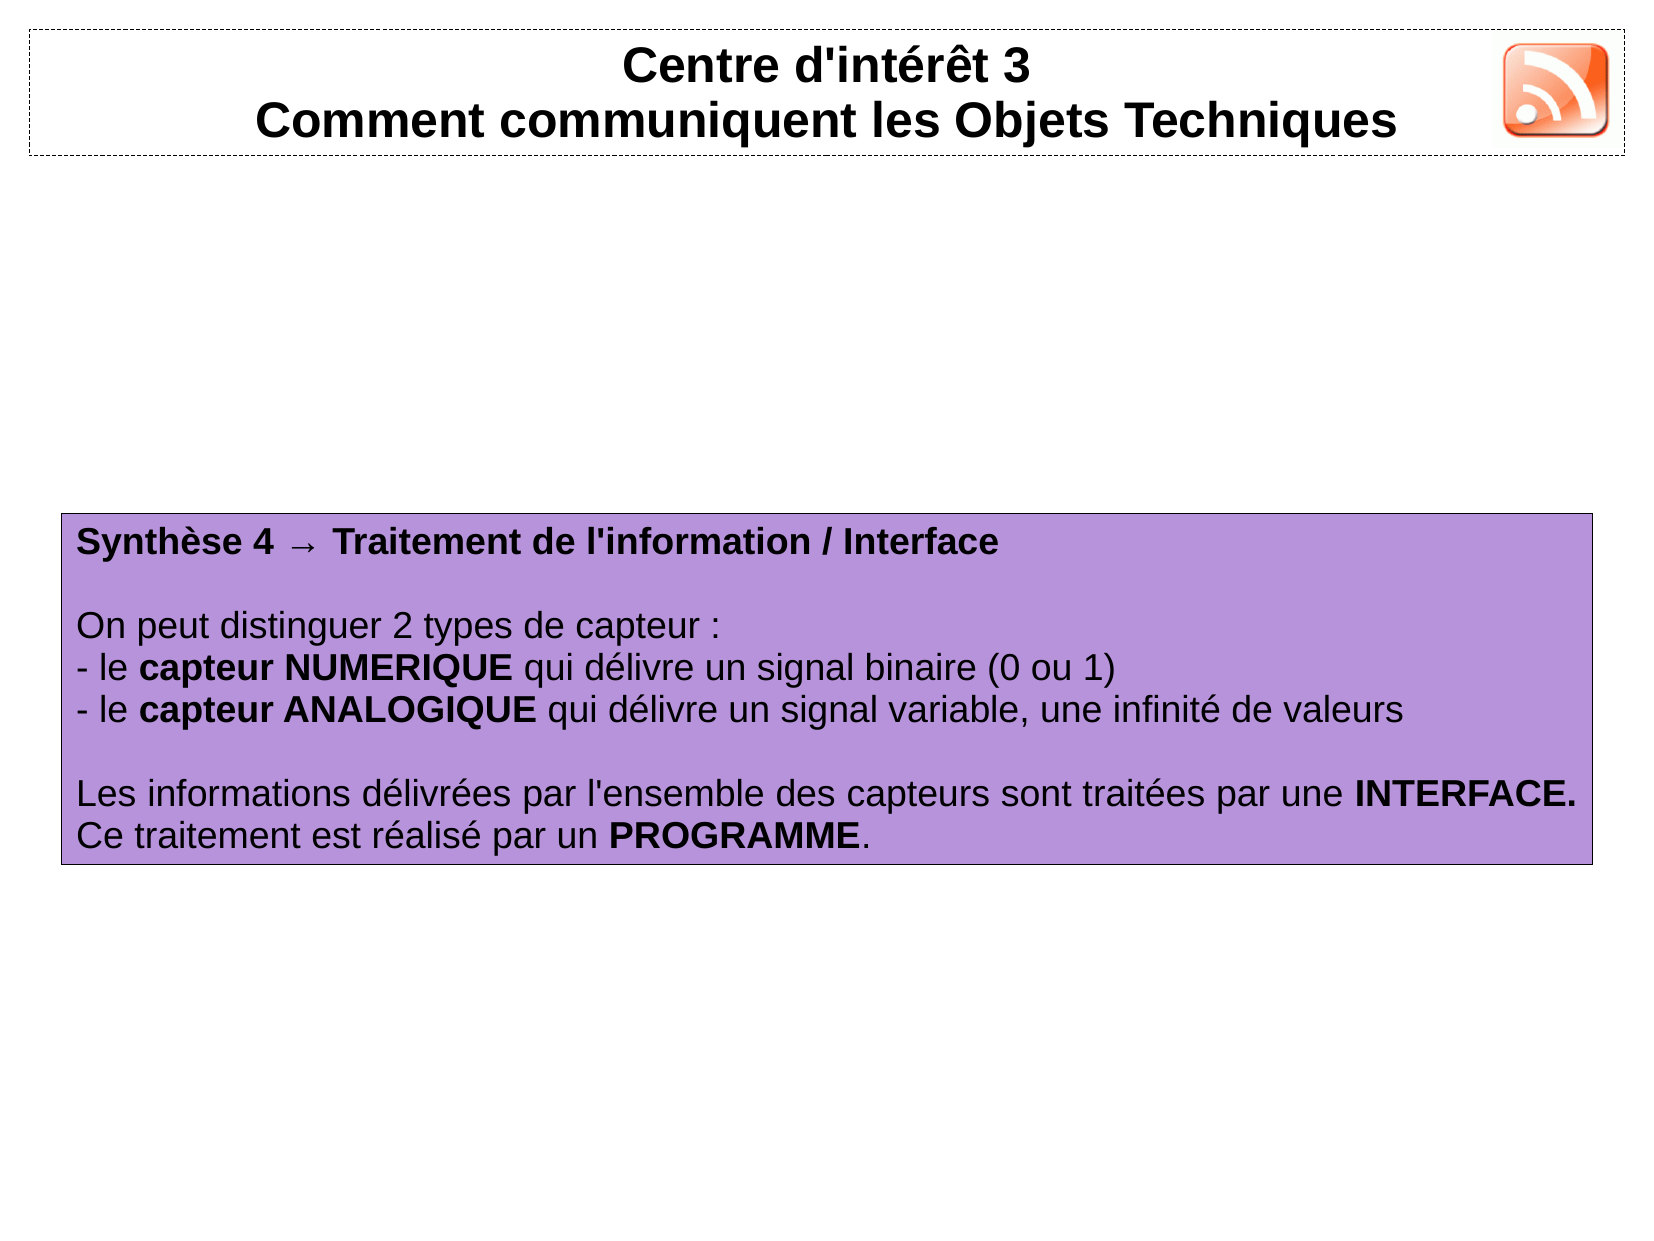

Centre d'intérêt 3
Comment communiquent les Objets Techniques
Synthèse 4 → Traitement de l'information / Interface
On peut distinguer 2 types de capteur :
- le capteur NUMERIQUE qui délivre un signal binaire (0 ou 1)
- le capteur ANALOGIQUE qui délivre un signal variable, une infinité de valeurs
Les informations délivrées par l'ensemble des capteurs sont traitées par une INTERFACE. Ce traitement est réalisé par un PROGRAMME.